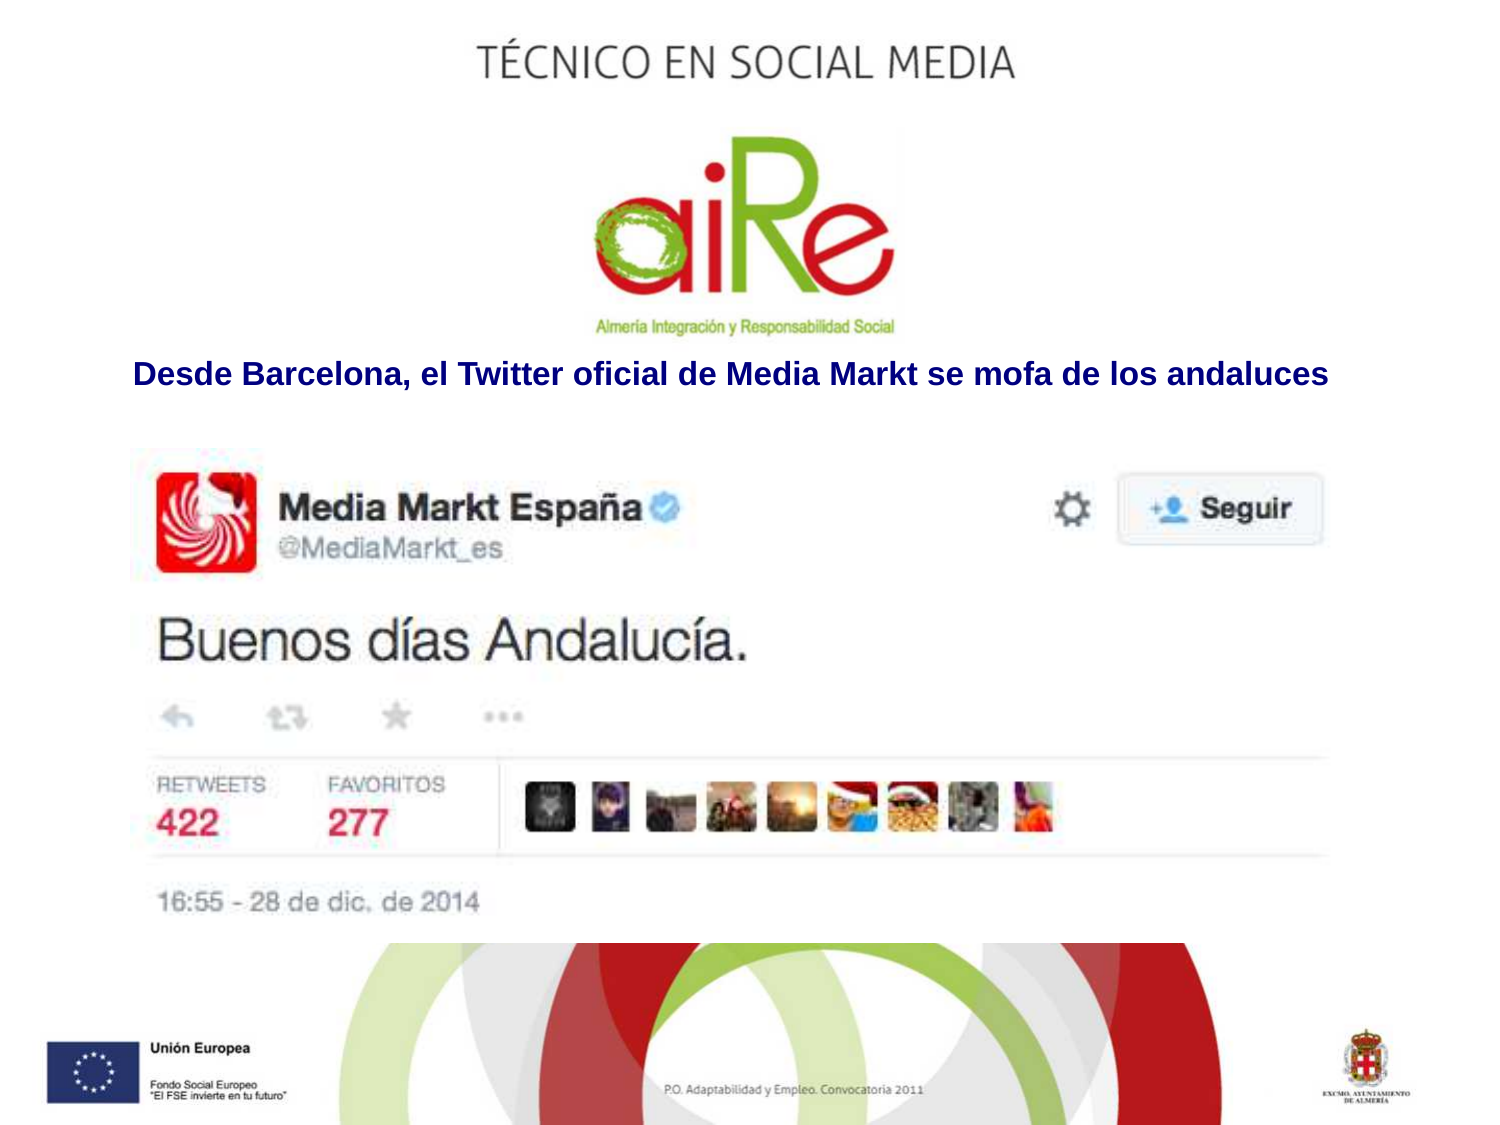

Desde Barcelona, el Twitter oficial de Media Markt se mofa de los andaluces
Media Markt España insulta a la Legión desde su cuenta de Twitter